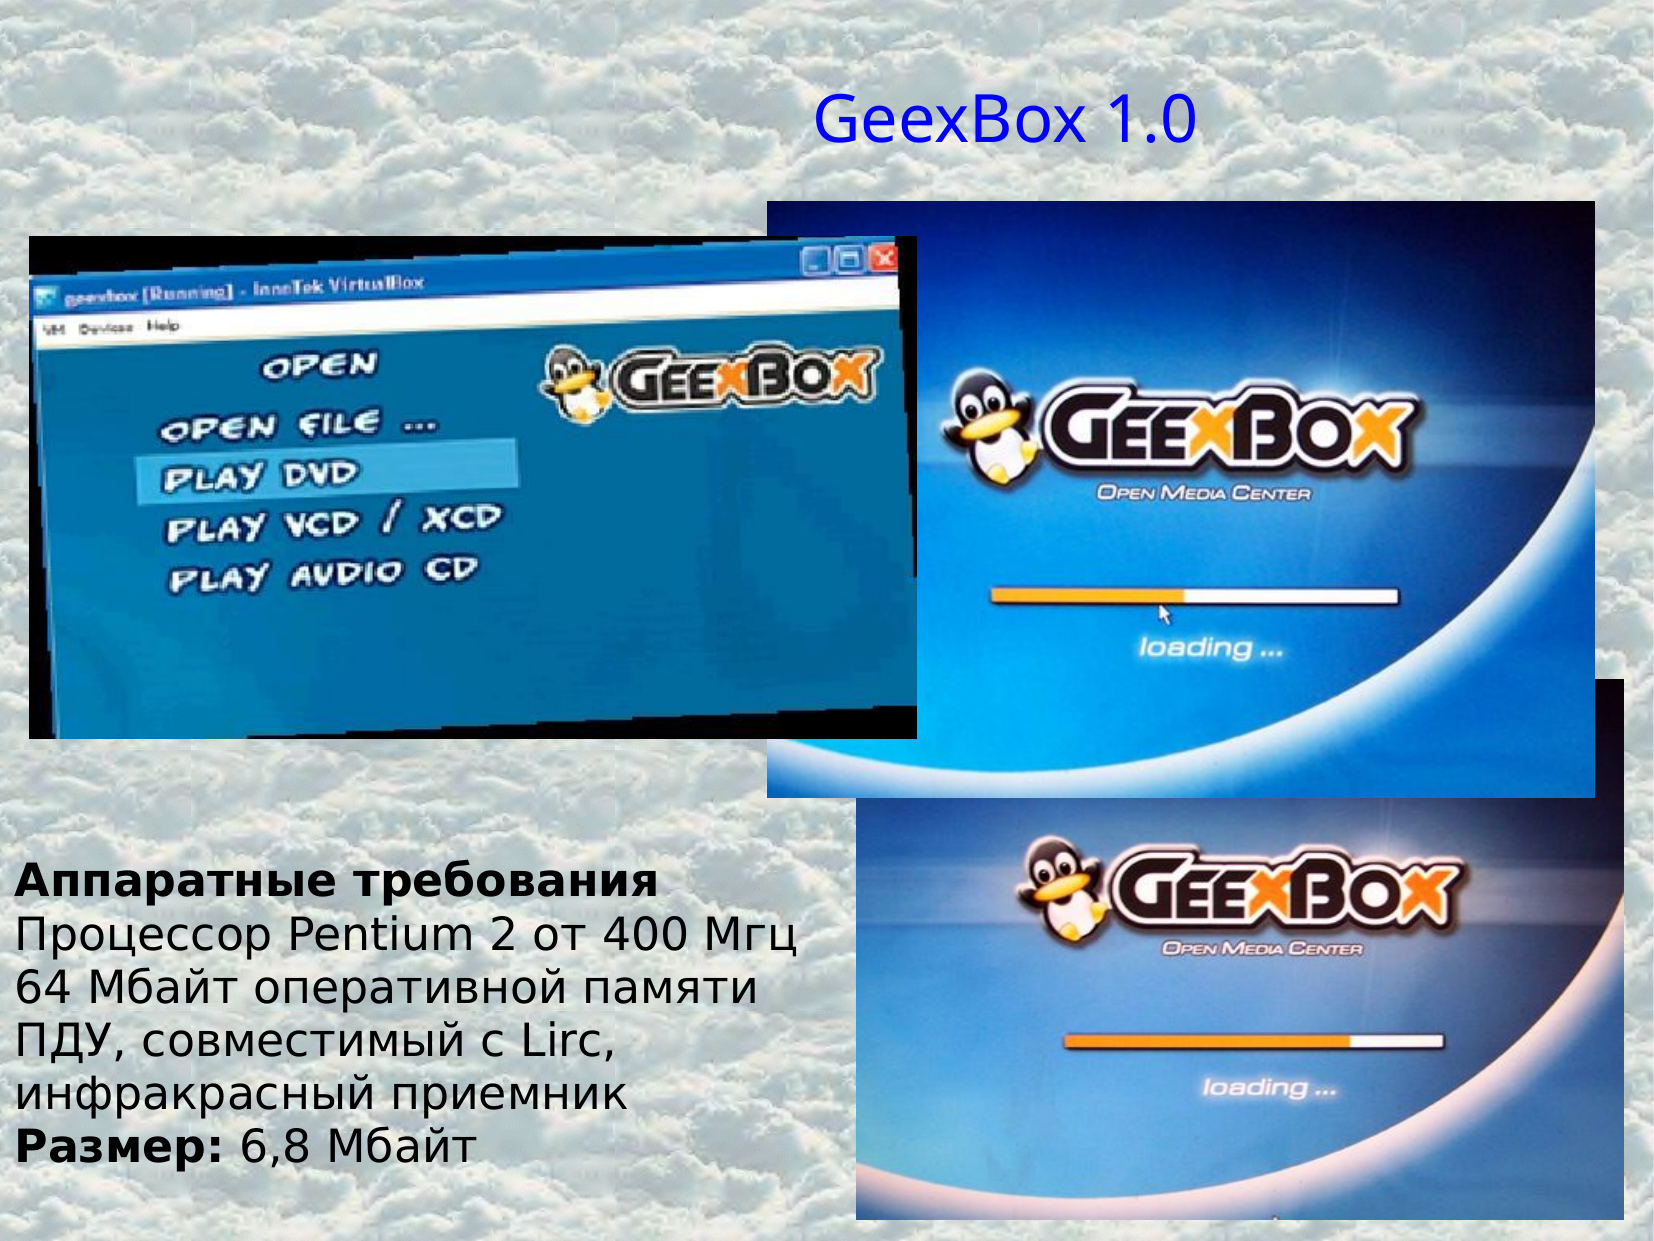

GeexBox 1.0
Аппаратные требования
Процессор Pentium 2 от 400 Мгц
64 Мбайт оперативной памяти
ПДУ, совместимый с Lirс,
инфракрасный приемник
Размер: 6,8 Мбайт